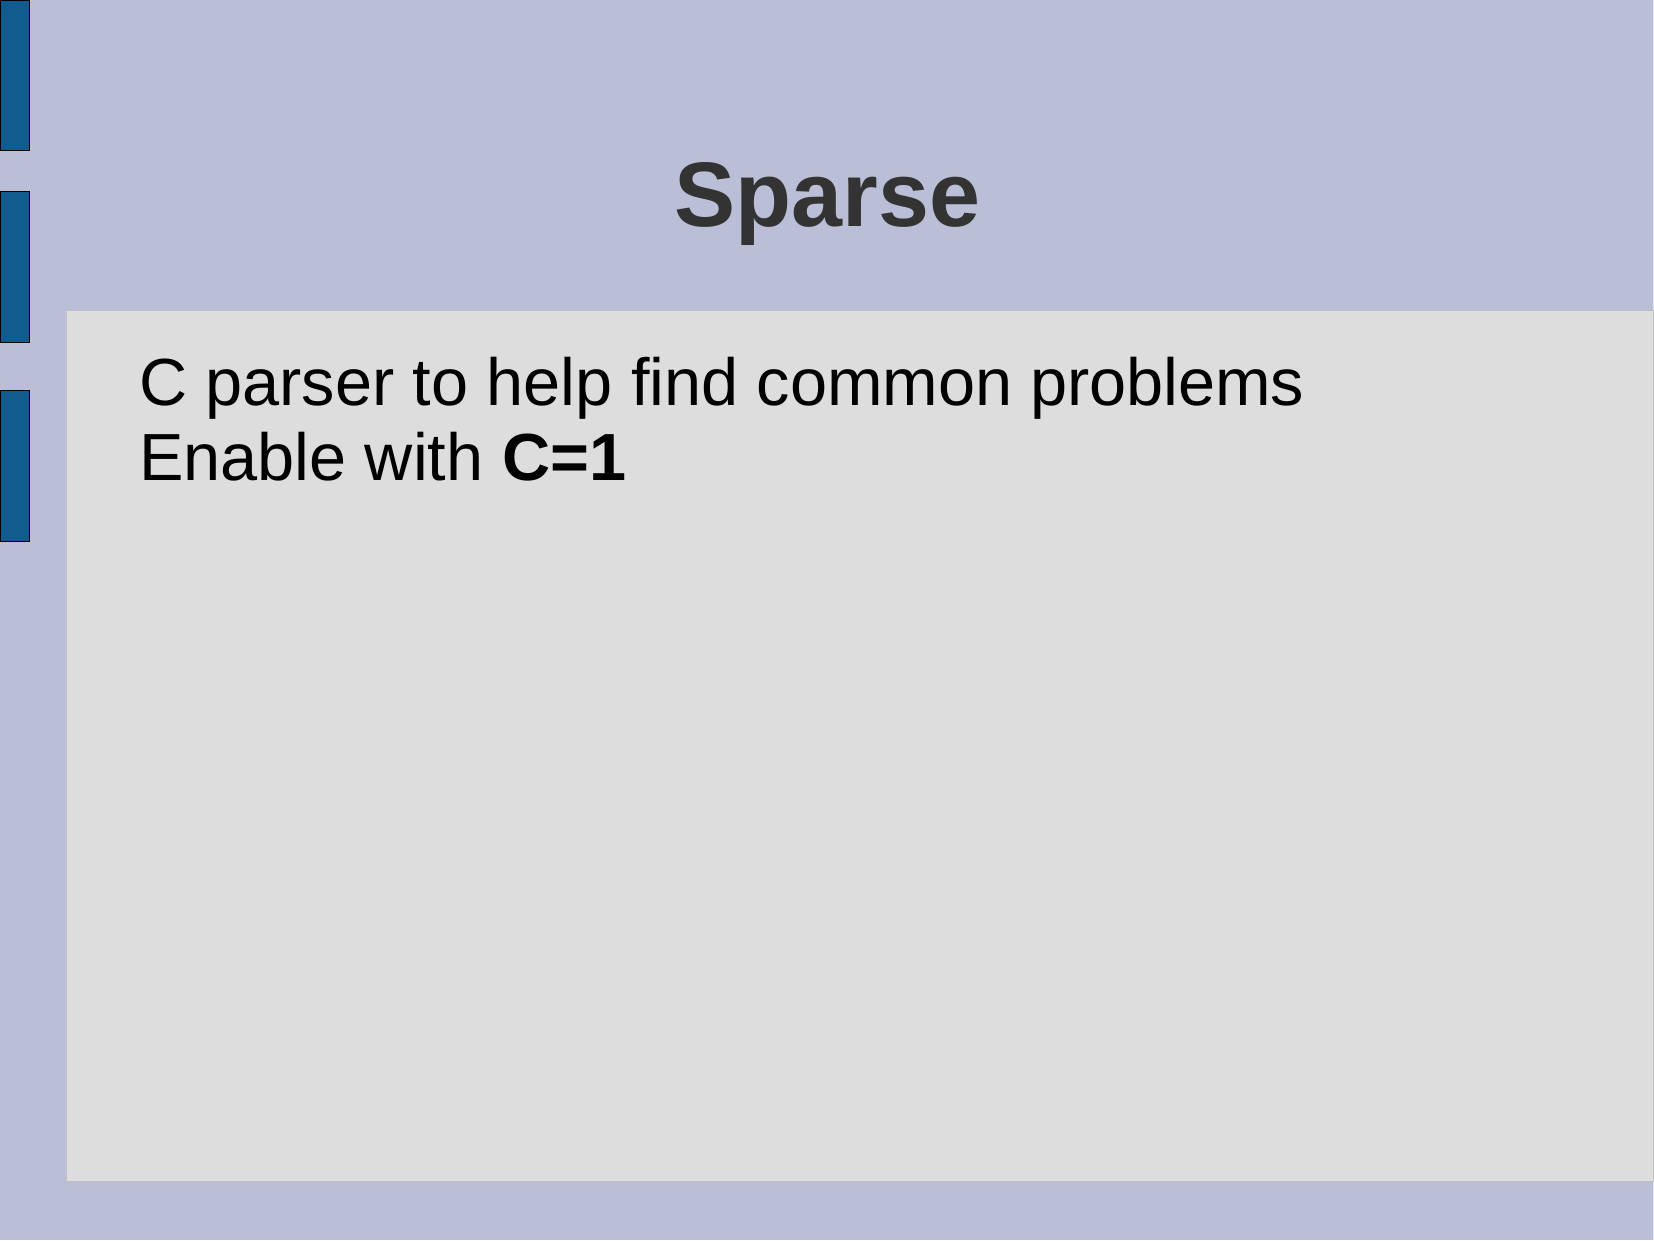

# Sparse
C parser to help find common problems
Enable with C=1